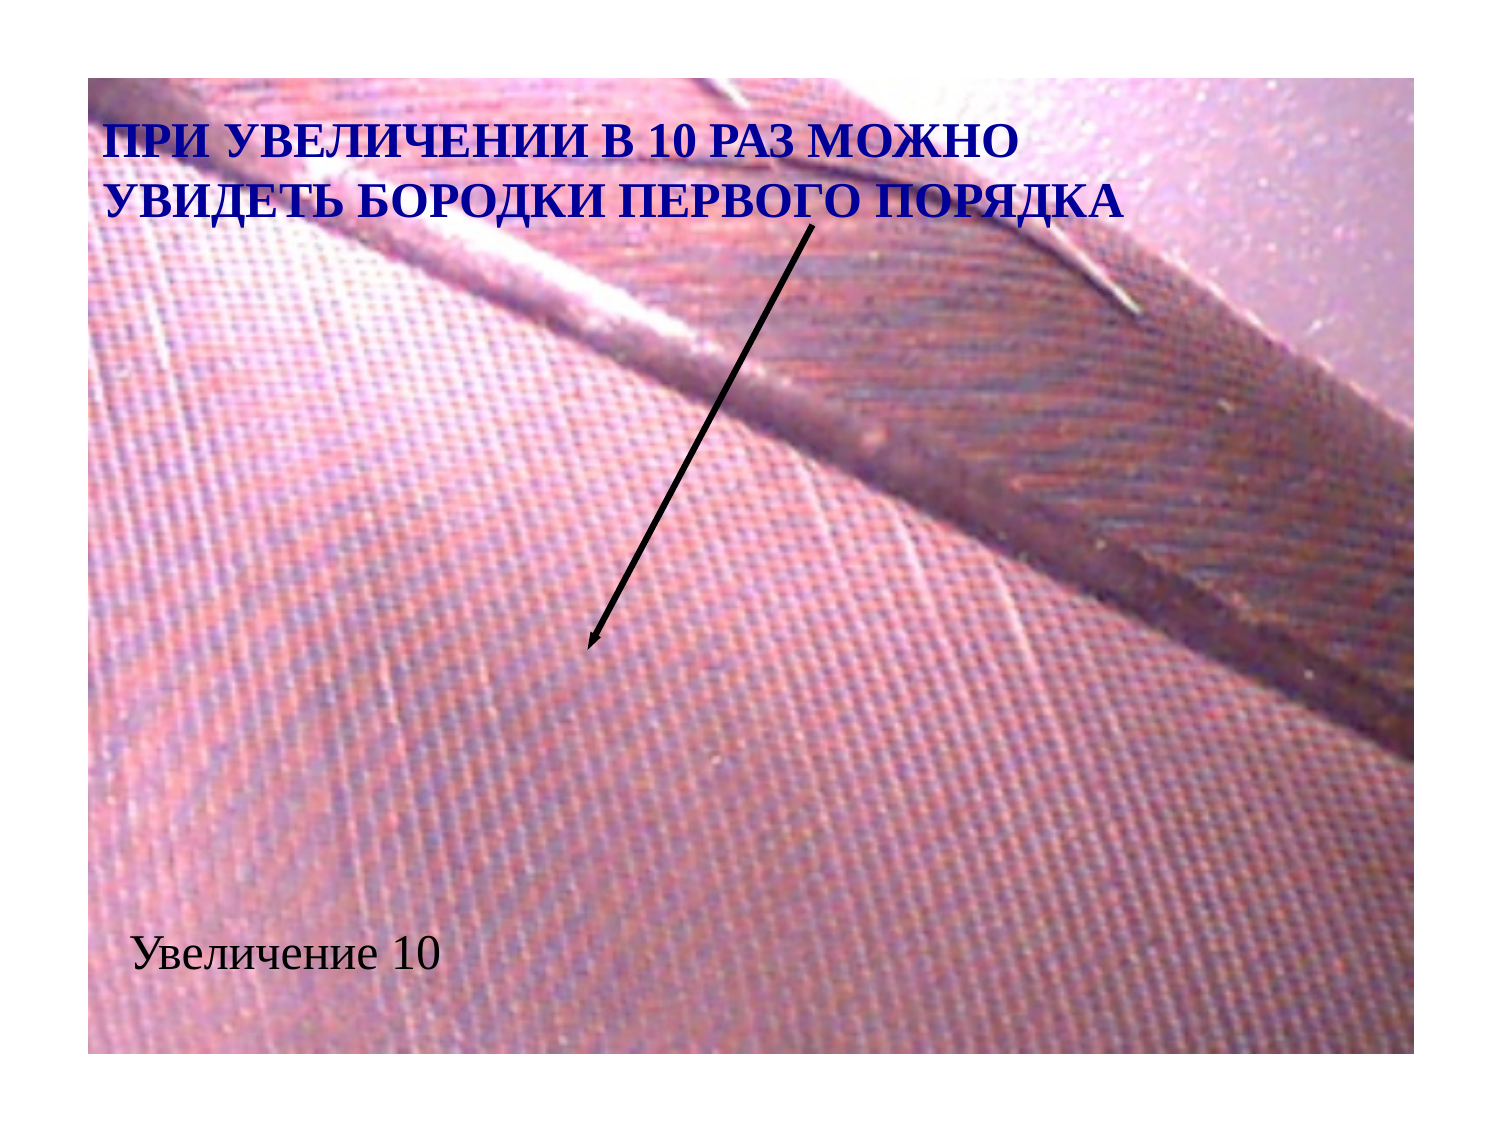

Увеличение 10
ПРИ УВЕЛИЧЕНИИ В 10 РАЗ МОЖНО УВИДЕТЬ БОРОДКИ ПЕРВОГО ПОРЯДКА